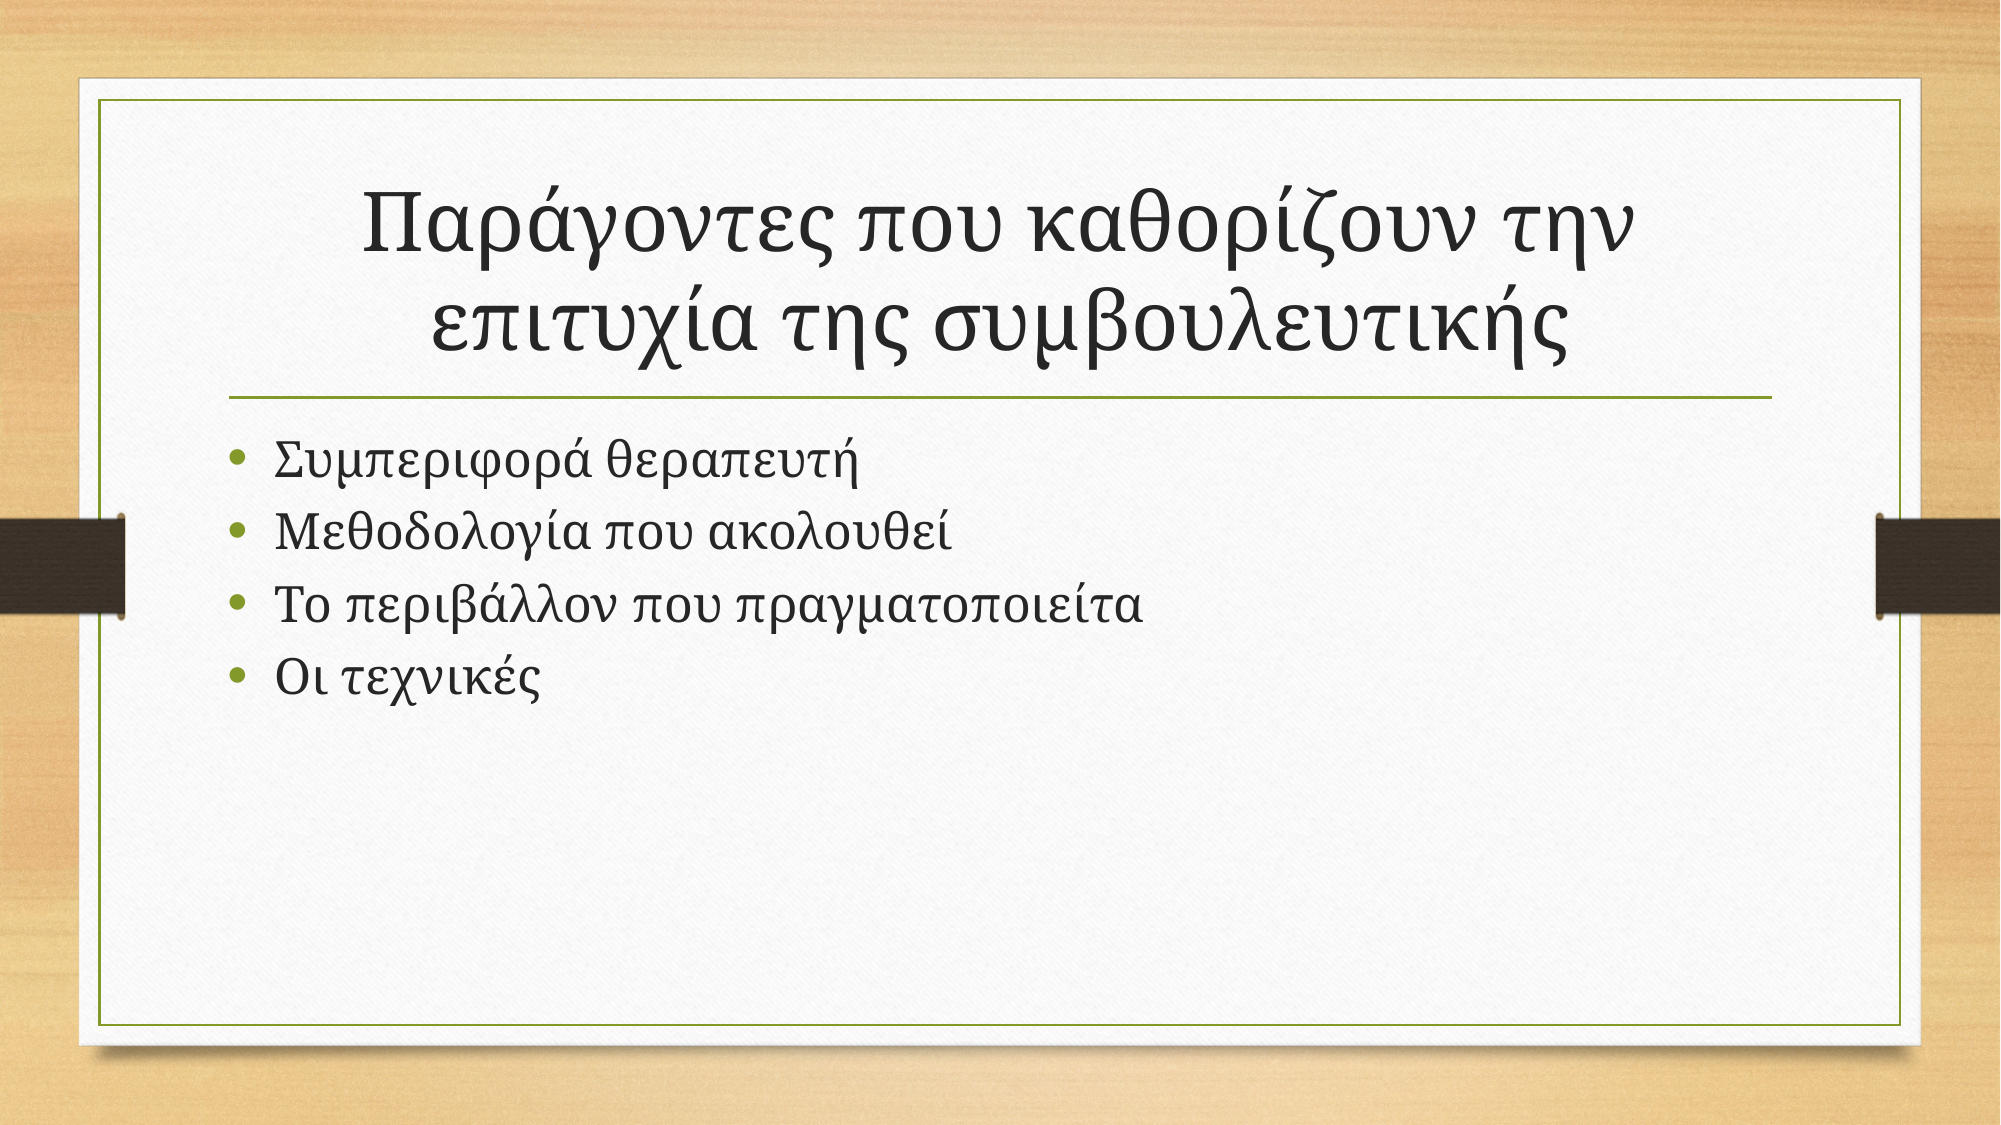

# Παράγοντες που καθορίζουν την επιτυχία της συμβουλευτικής
Συμπεριφορά θεραπευτή
Μεθοδολογία που ακολουθεί
Το περιβάλλον που πραγματοποιείτα
Οι τεχνικές